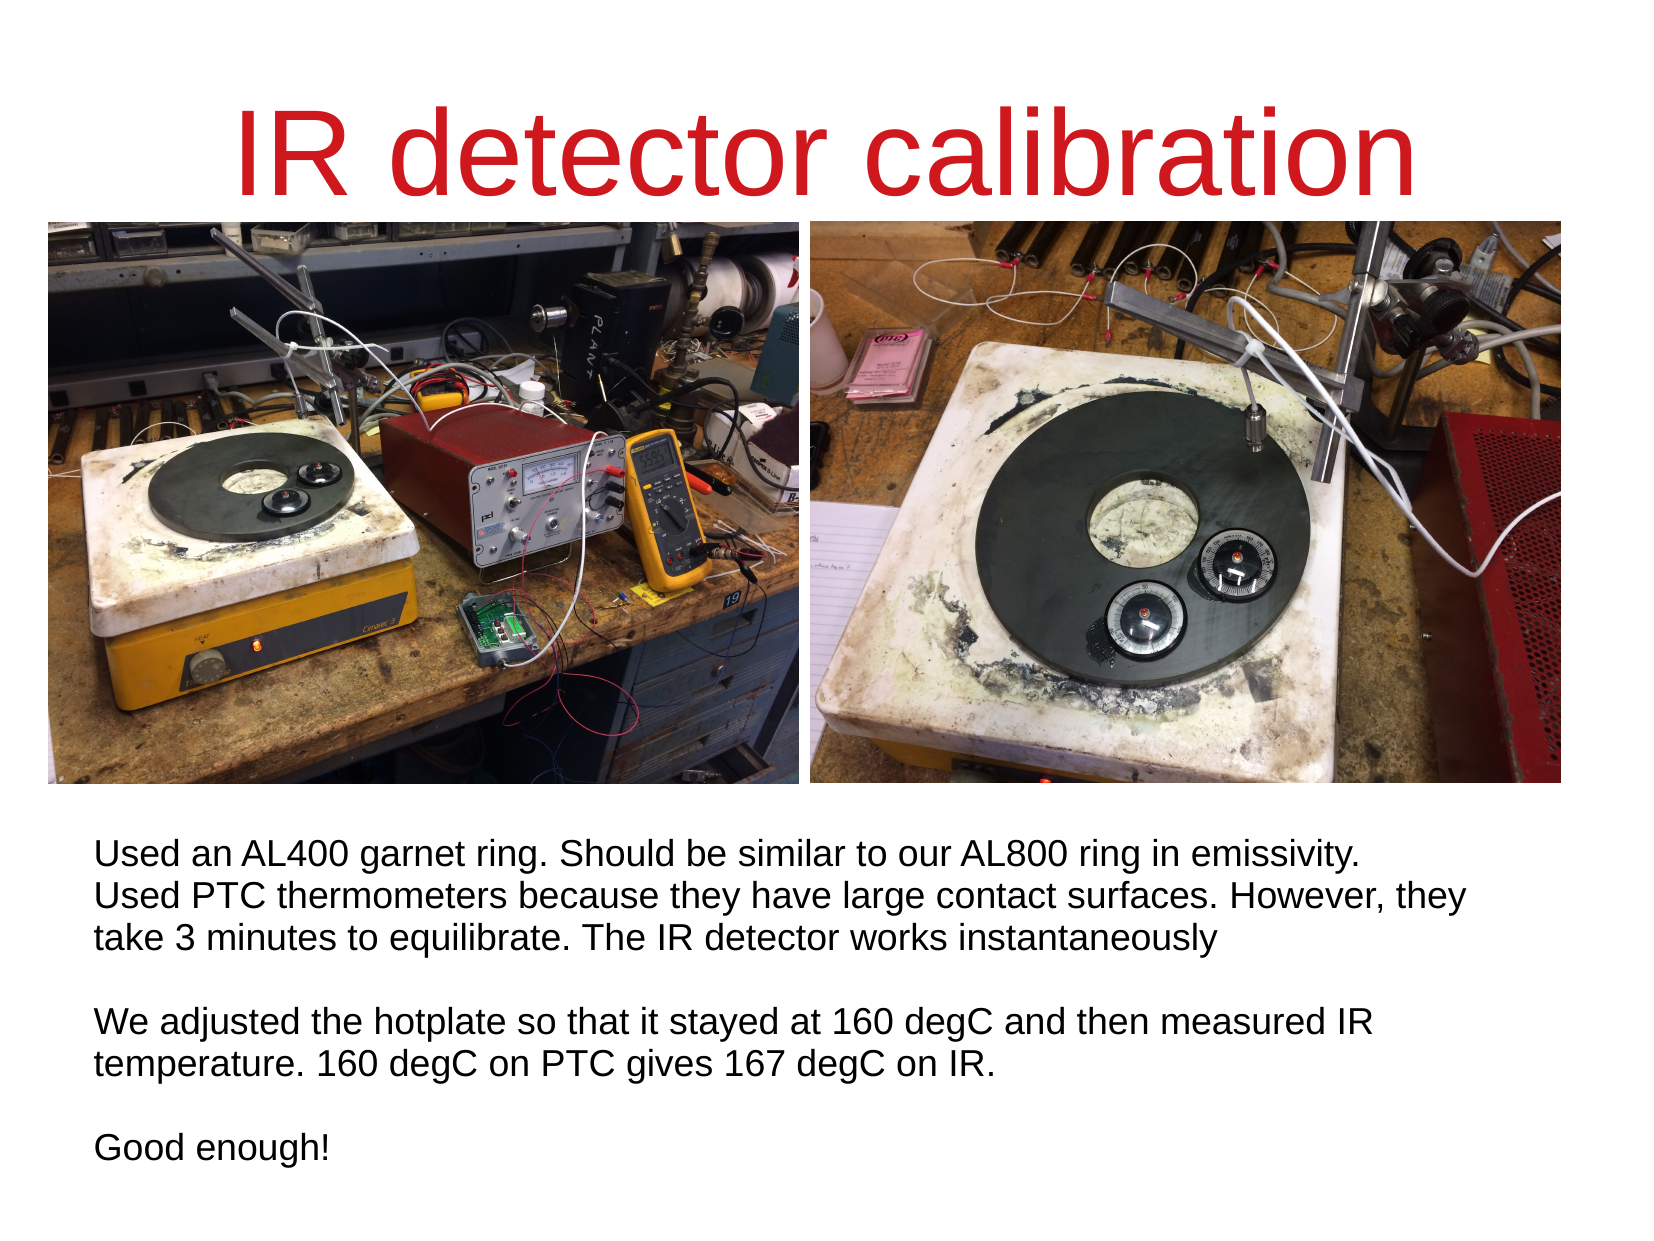

# IR detector calibration
Used an AL400 garnet ring. Should be similar to our AL800 ring in emissivity.
Used PTC thermometers because they have large contact surfaces. However, they take 3 minutes to equilibrate. The IR detector works instantaneously
We adjusted the hotplate so that it stayed at 160 degC and then measured IR temperature. 160 degC on PTC gives 167 degC on IR.
Good enough!